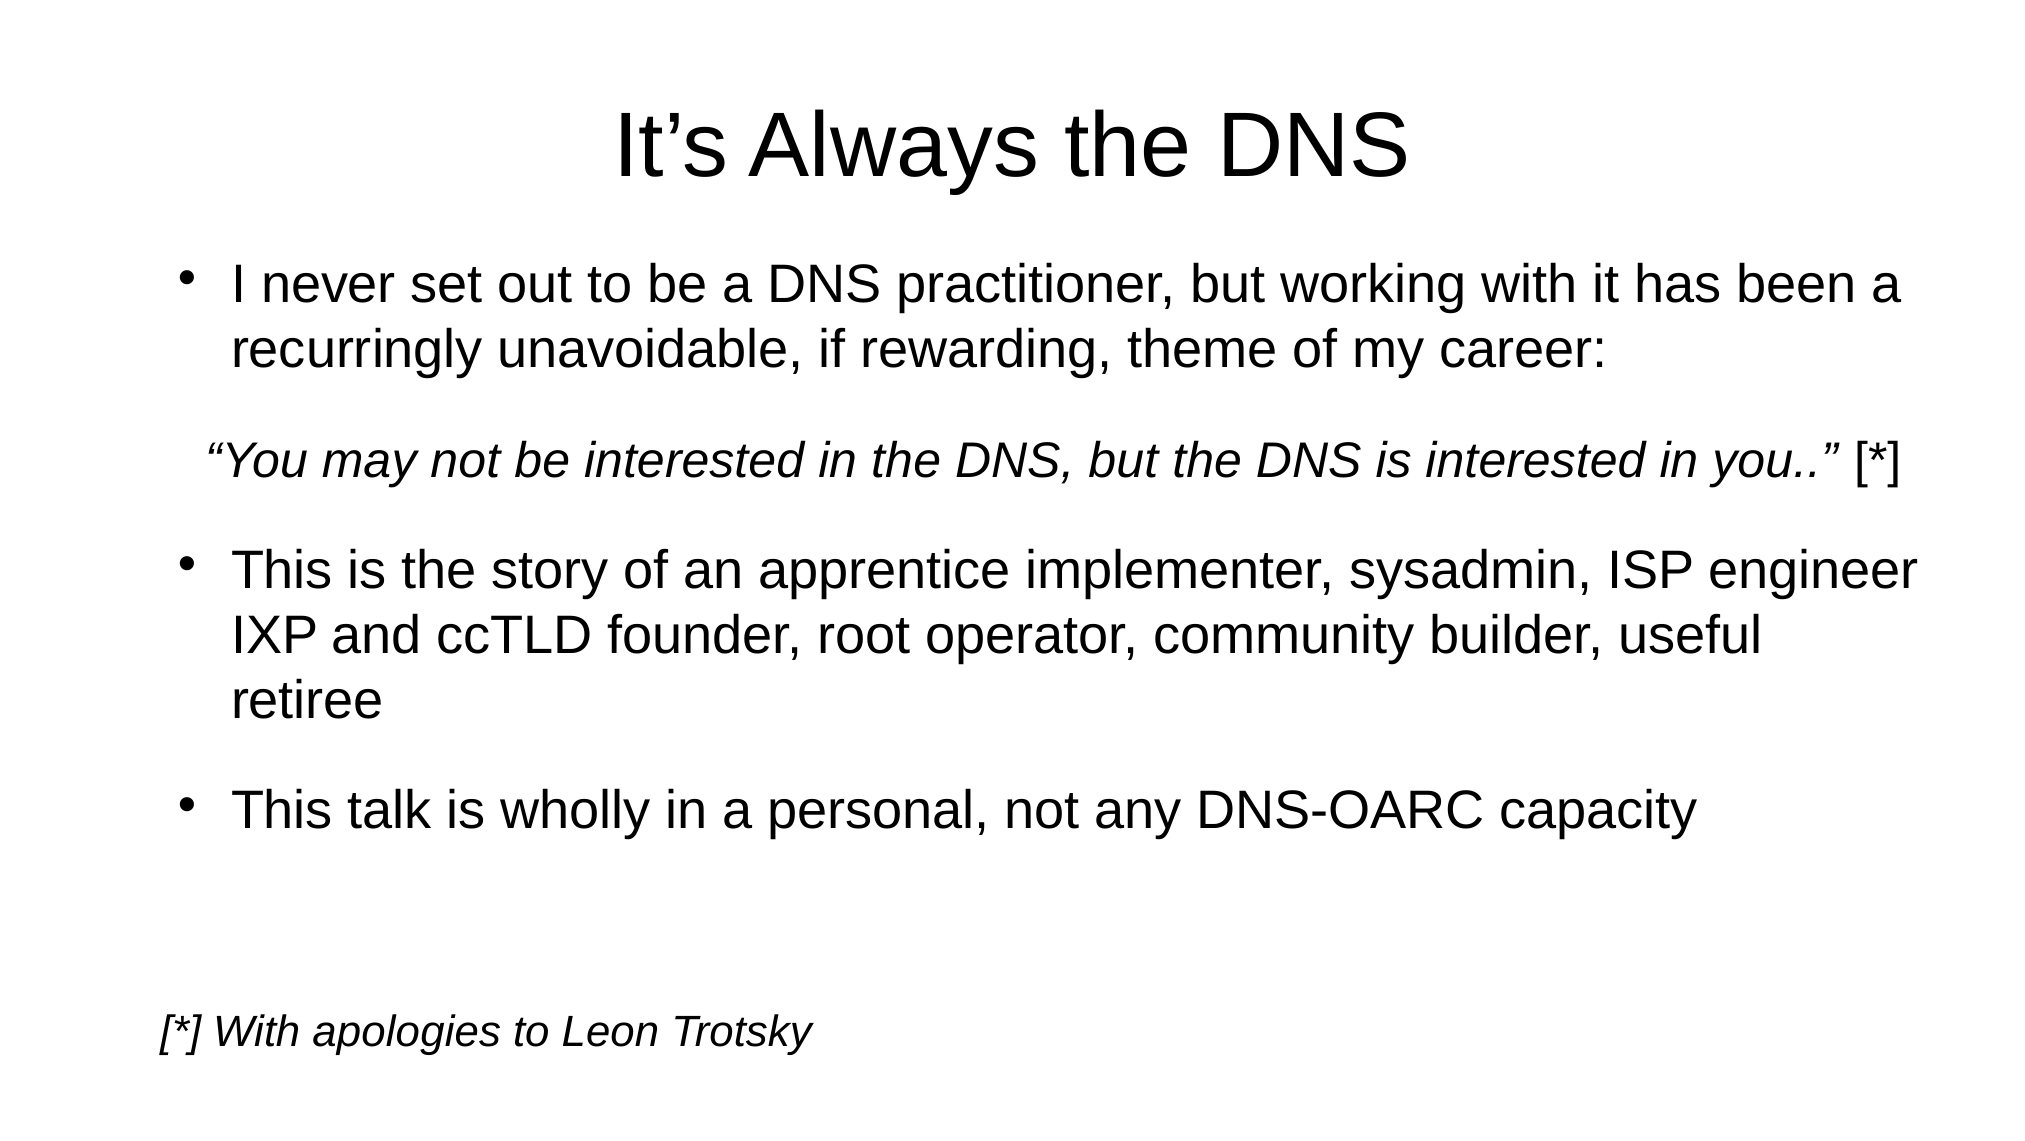

# It’s Always the DNS
I never set out to be a DNS practitioner, but working with it has been a recurringly unavoidable, if rewarding, theme of my career:
 “You may not be interested in the DNS, but the DNS is interested in you..” [*]
This is the story of an apprentice implementer, sysadmin, ISP engineer IXP and ccTLD founder, root operator, community builder, useful retiree
This talk is wholly in a personal, not any DNS-OARC capacity
[*] With apologies to Leon Trotsky